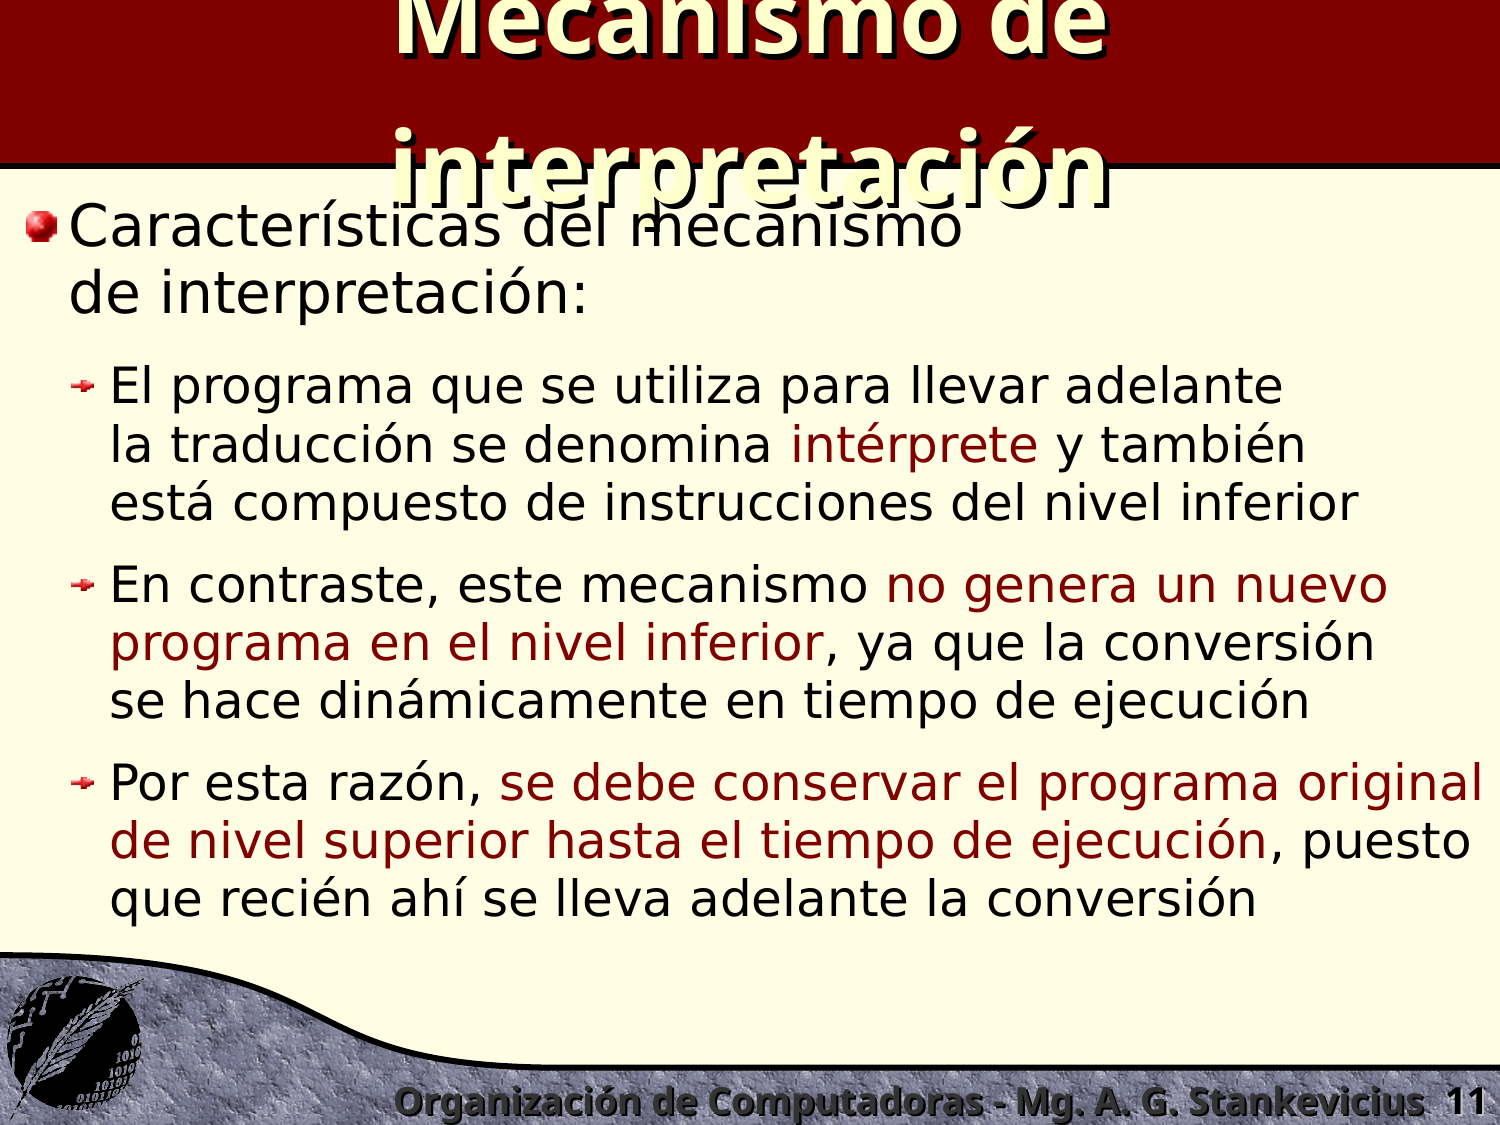

# Mecanismo de interpretación
Características del mecanismo
de interpretación:
El programa que se utiliza para llevar adelante
la traducción se denomina intérprete y también
está compuesto de instrucciones del nivel inferior
En contraste, este mecanismo no genera un nuevo programa en el nivel inferior, ya que la conversión
se hace dinámicamente en tiempo de ejecución
Por esta razón, se debe conservar el programa original de nivel superior hasta el tiempo de ejecución, puesto que recién ahí se lleva adelante la conversión
11